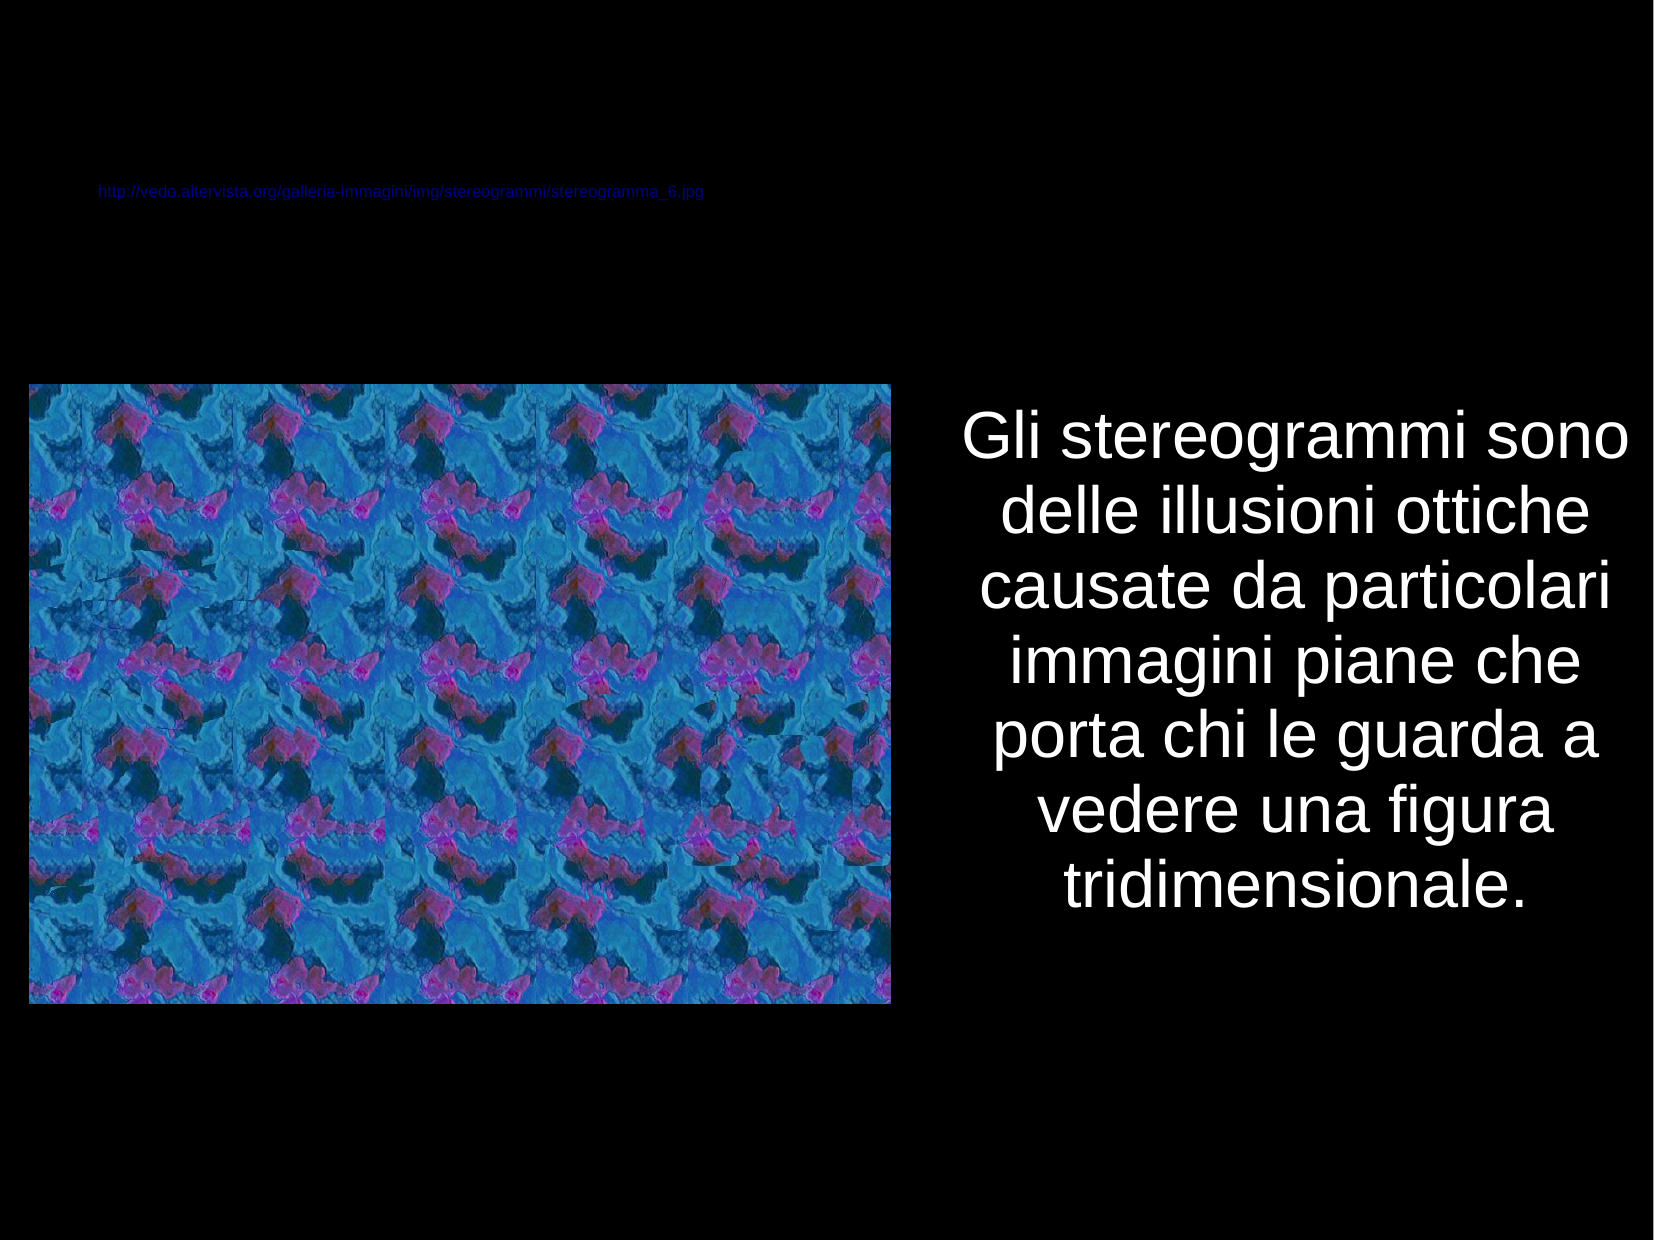

http://vedo.altervista.org/galleria-immagini/img/stereogrammi/stereogramma_6.jpg
# Gli stereogrammi sono delle illusioni ottiche causate da particolari immagini piane che porta chi le guarda a vedere una figura tridimensionale.